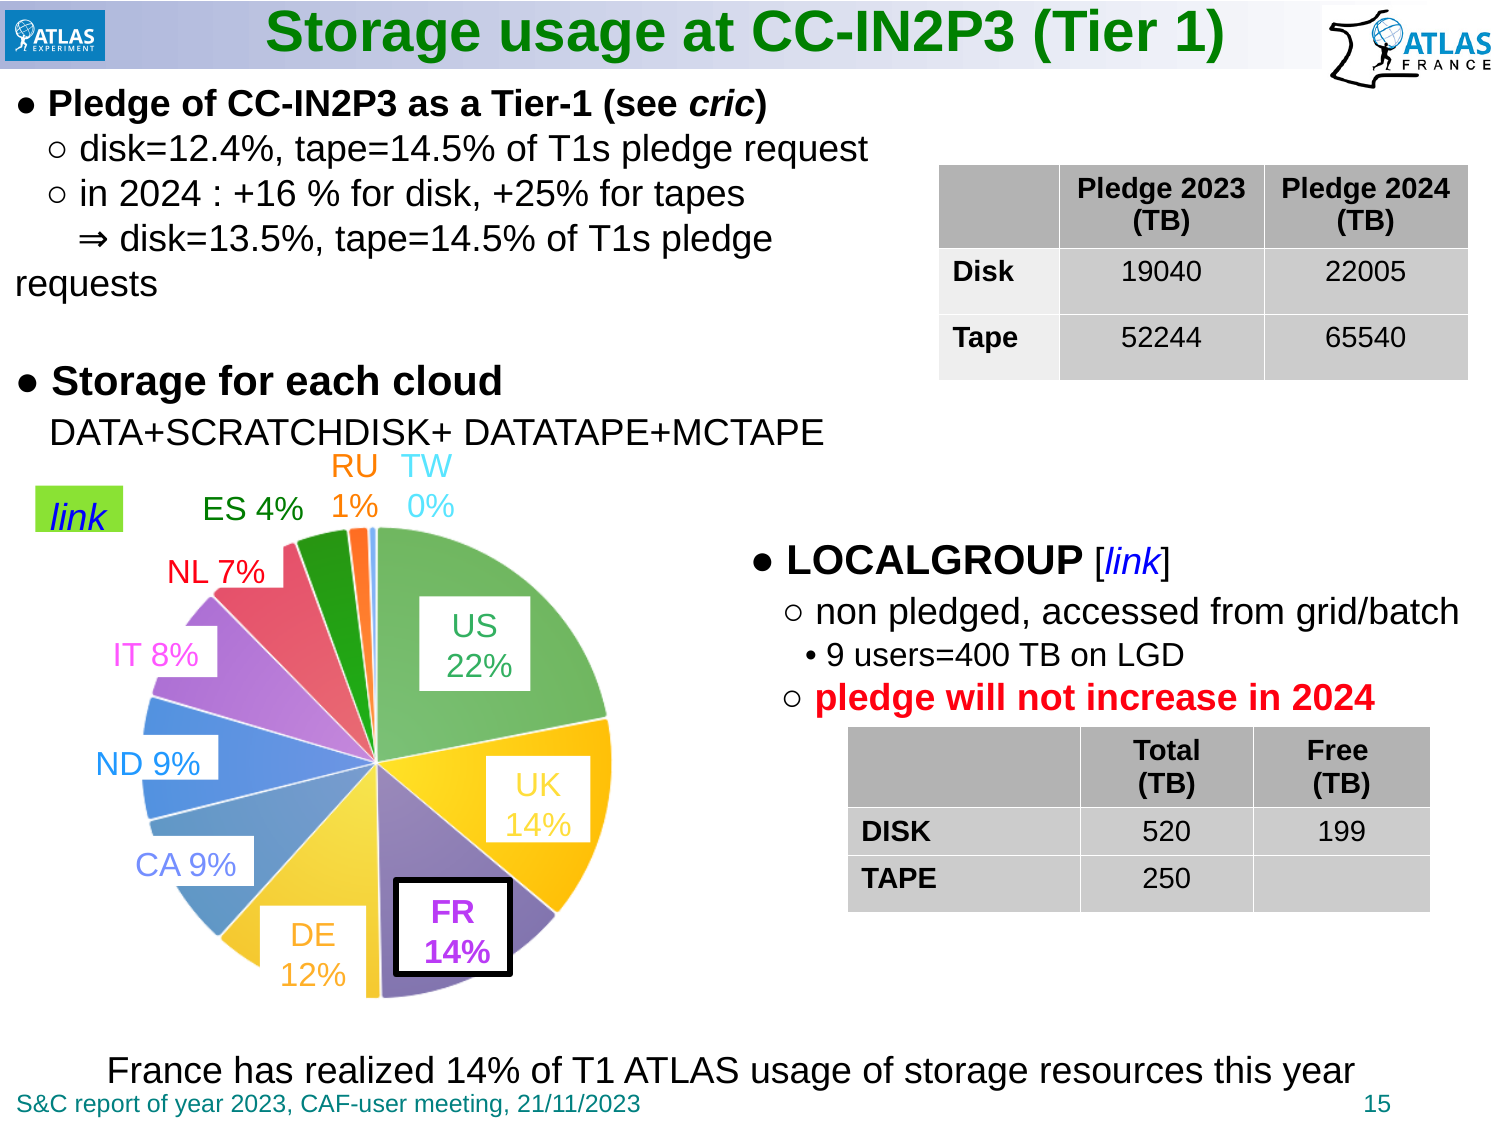

Storage usage at CC-IN2P3 (Tier 1)
● Pledge of CC-IN2P3 as a Tier-1 (see cric)
 ○ disk=12.4%, tape=14.5% of T1s pledge request
 ○ in 2024 : +16 % for disk, +25% for tapes
 ⇒ disk=13.5%, tape=14.5% of T1s pledge requests
● Storage for each cloud
 DATA+SCRATCHDISK+ DATATAPE+MCTAPE
| | Pledge 2023 (TB) | Pledge 2024 (TB) |
| --- | --- | --- |
| Disk | 19040 | 22005 |
| Tape | 52244 | 65540 |
RU
1%
TW
0%
ES 4%
link
● LOCALGROUP [link]
 ○ non pledged, accessed from grid/batch
 • 9 users=400 TB on LGD
 ○ pledge will not increase in 2024
NL 7%
US
 22%
IT 8%
| | Total (TB) | Free (TB) |
| --- | --- | --- |
| DISK | 520 | 199 |
| TAPE | 250 | |
ND 9%
UK 14%
CA 9%
FR
 14%
DE
12%
France has realized 14% of T1 ATLAS usage of storage resources this year